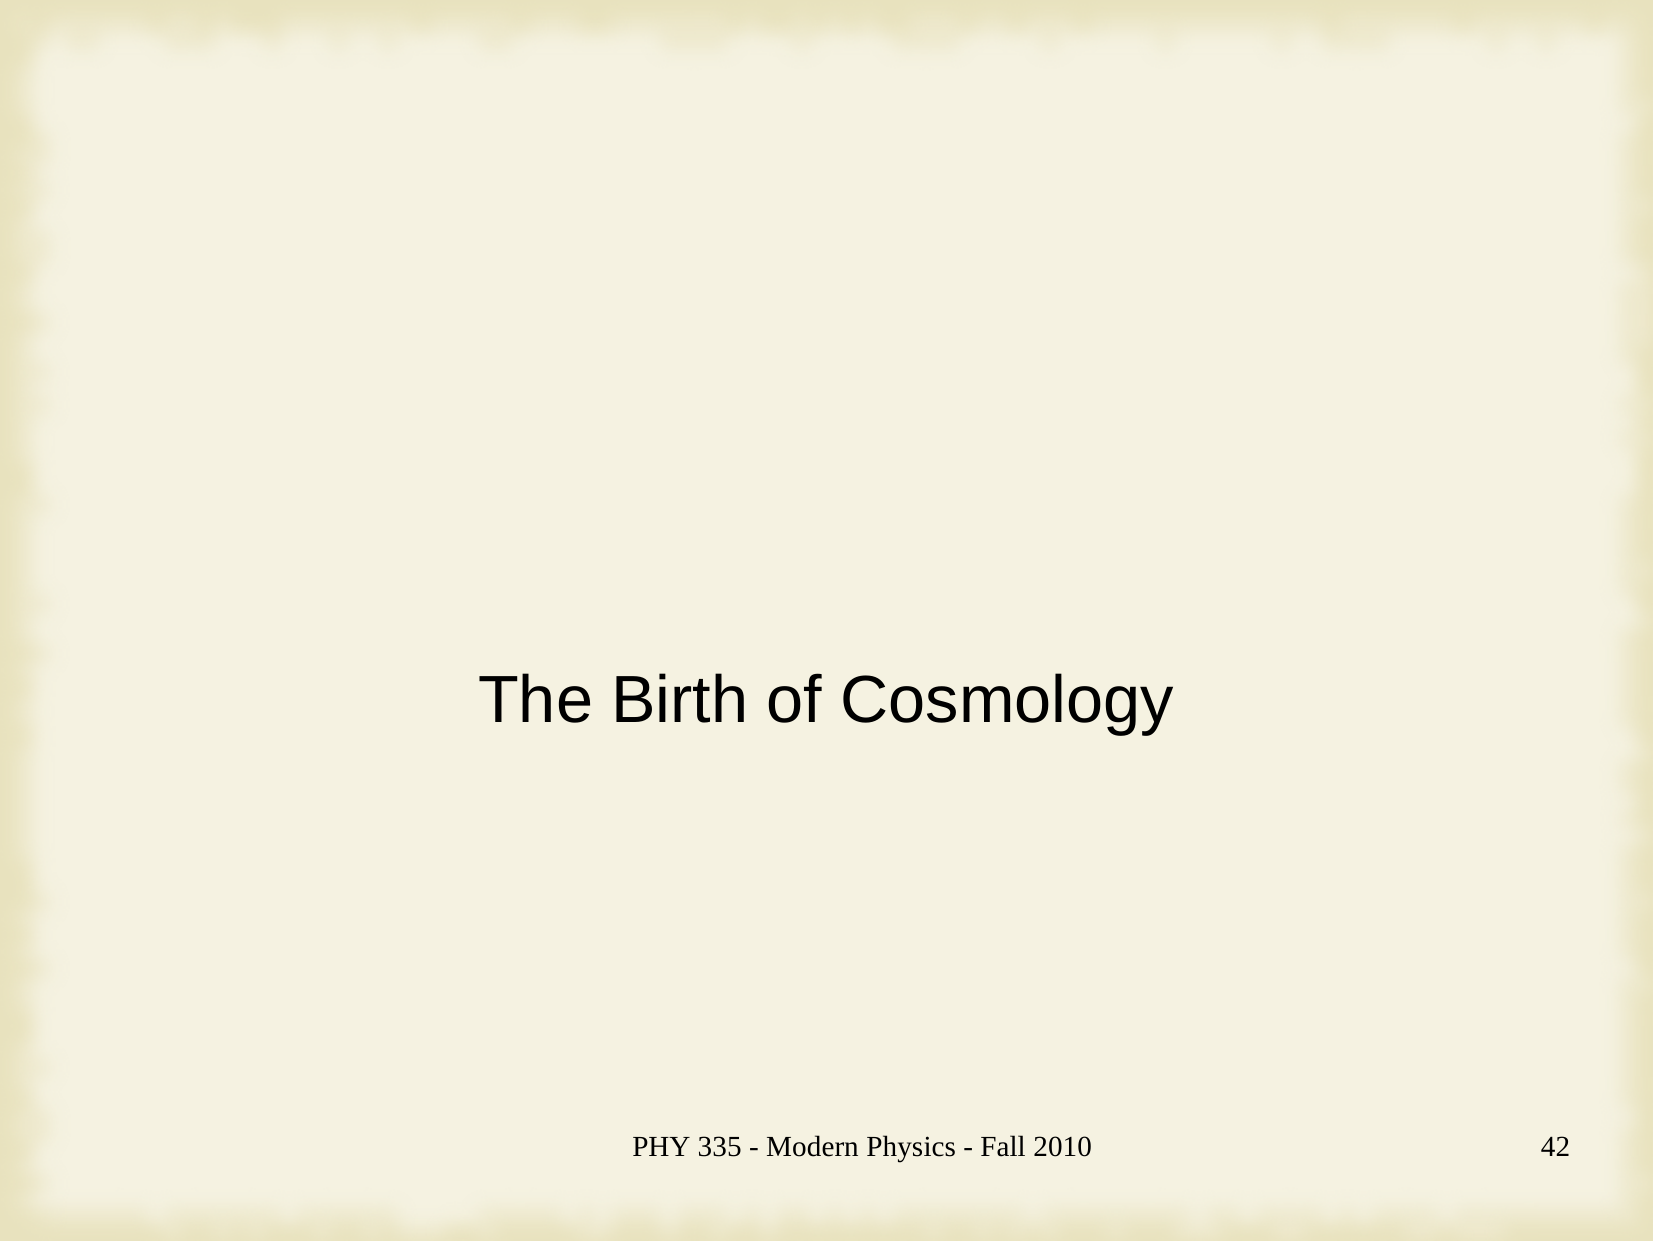

#
The Birth of Cosmology
PHY 335 - Modern Physics - Fall 2010
42